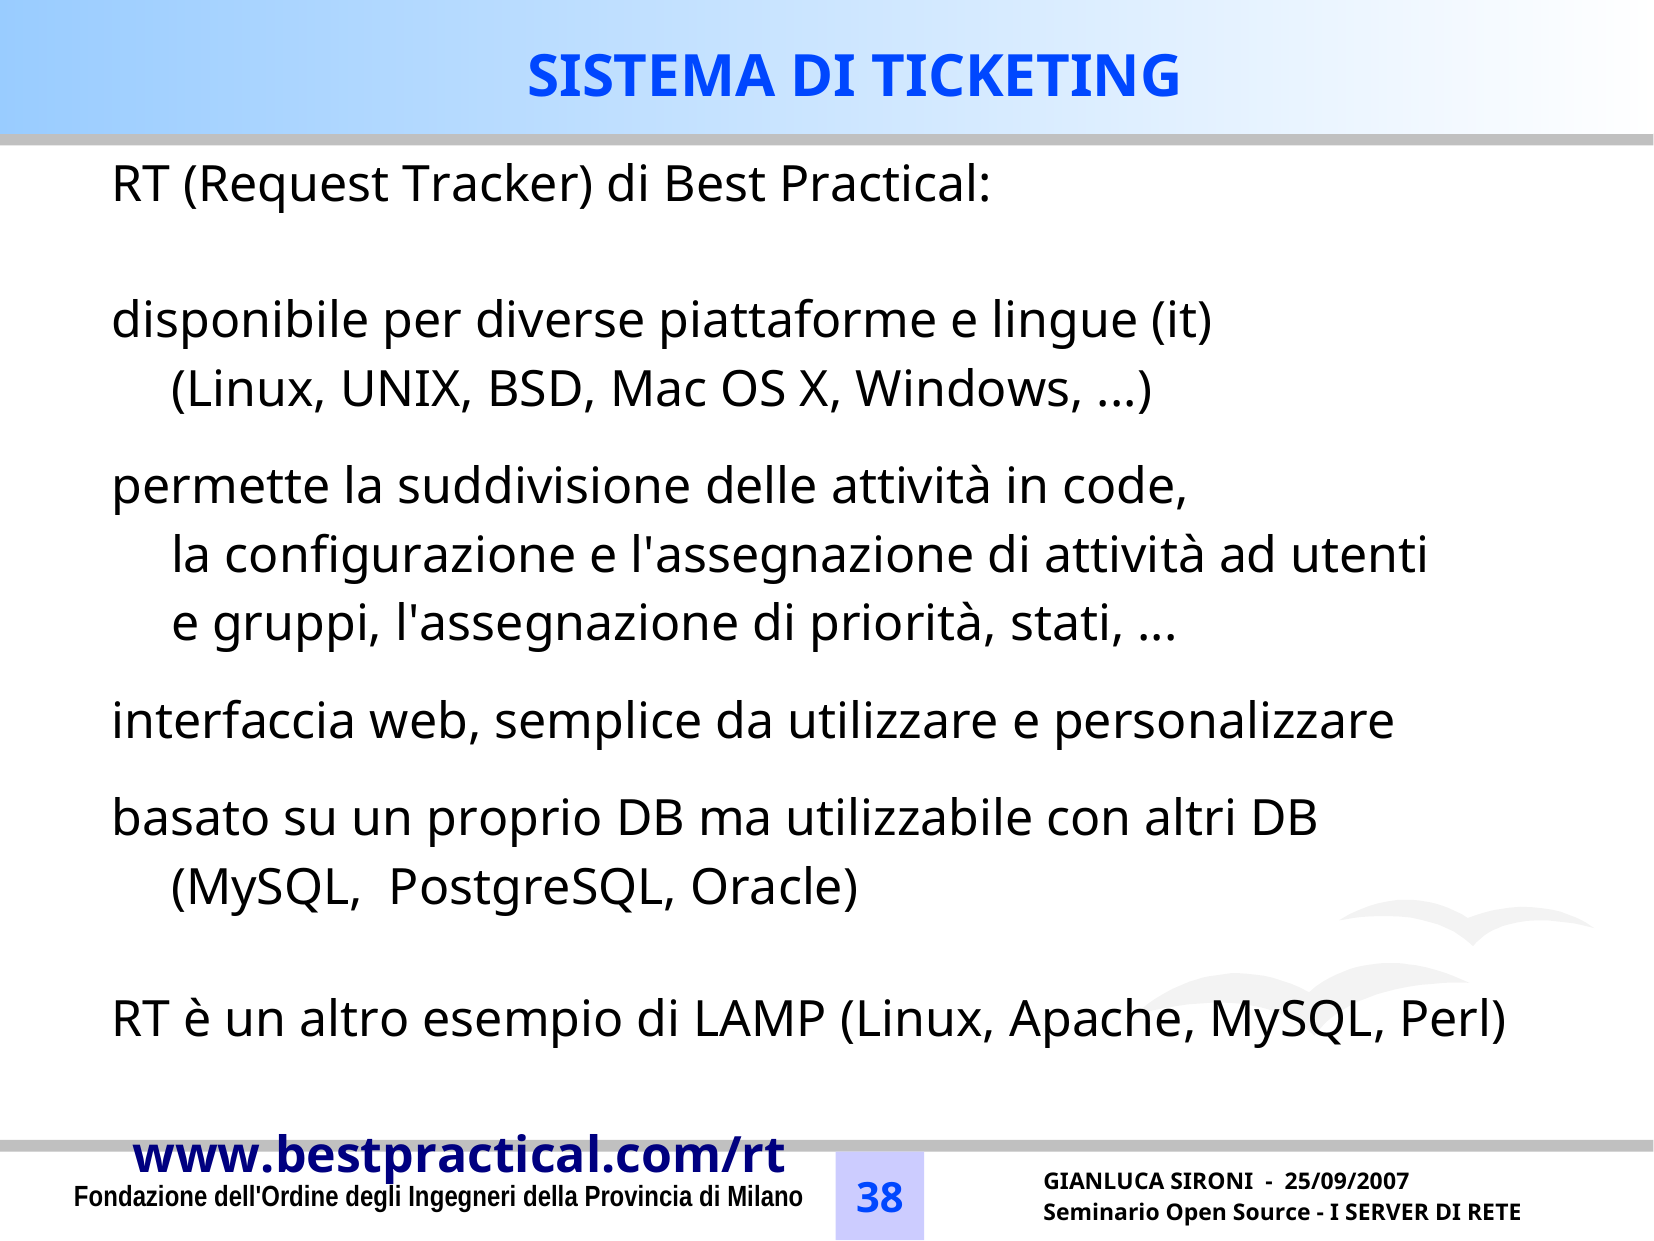

# SISTEMA DI TICKETING
RT (Request Tracker) di Best Practical:
disponibile per diverse piattaforme e lingue (it)
(Linux, UNIX, BSD, Mac OS X, Windows, ...)
permette la suddivisione delle attività in code,
la configurazione e l'assegnazione di attività ad utenti
e gruppi, l'assegnazione di priorità, stati, ...
interfaccia web, semplice da utilizzare e personalizzare
basato su un proprio DB ma utilizzabile con altri DB
(MySQL, PostgreSQL, Oracle)
RT è un altro esempio di LAMP (Linux, Apache, MySQL, Perl)
www.bestpractical.com/rt